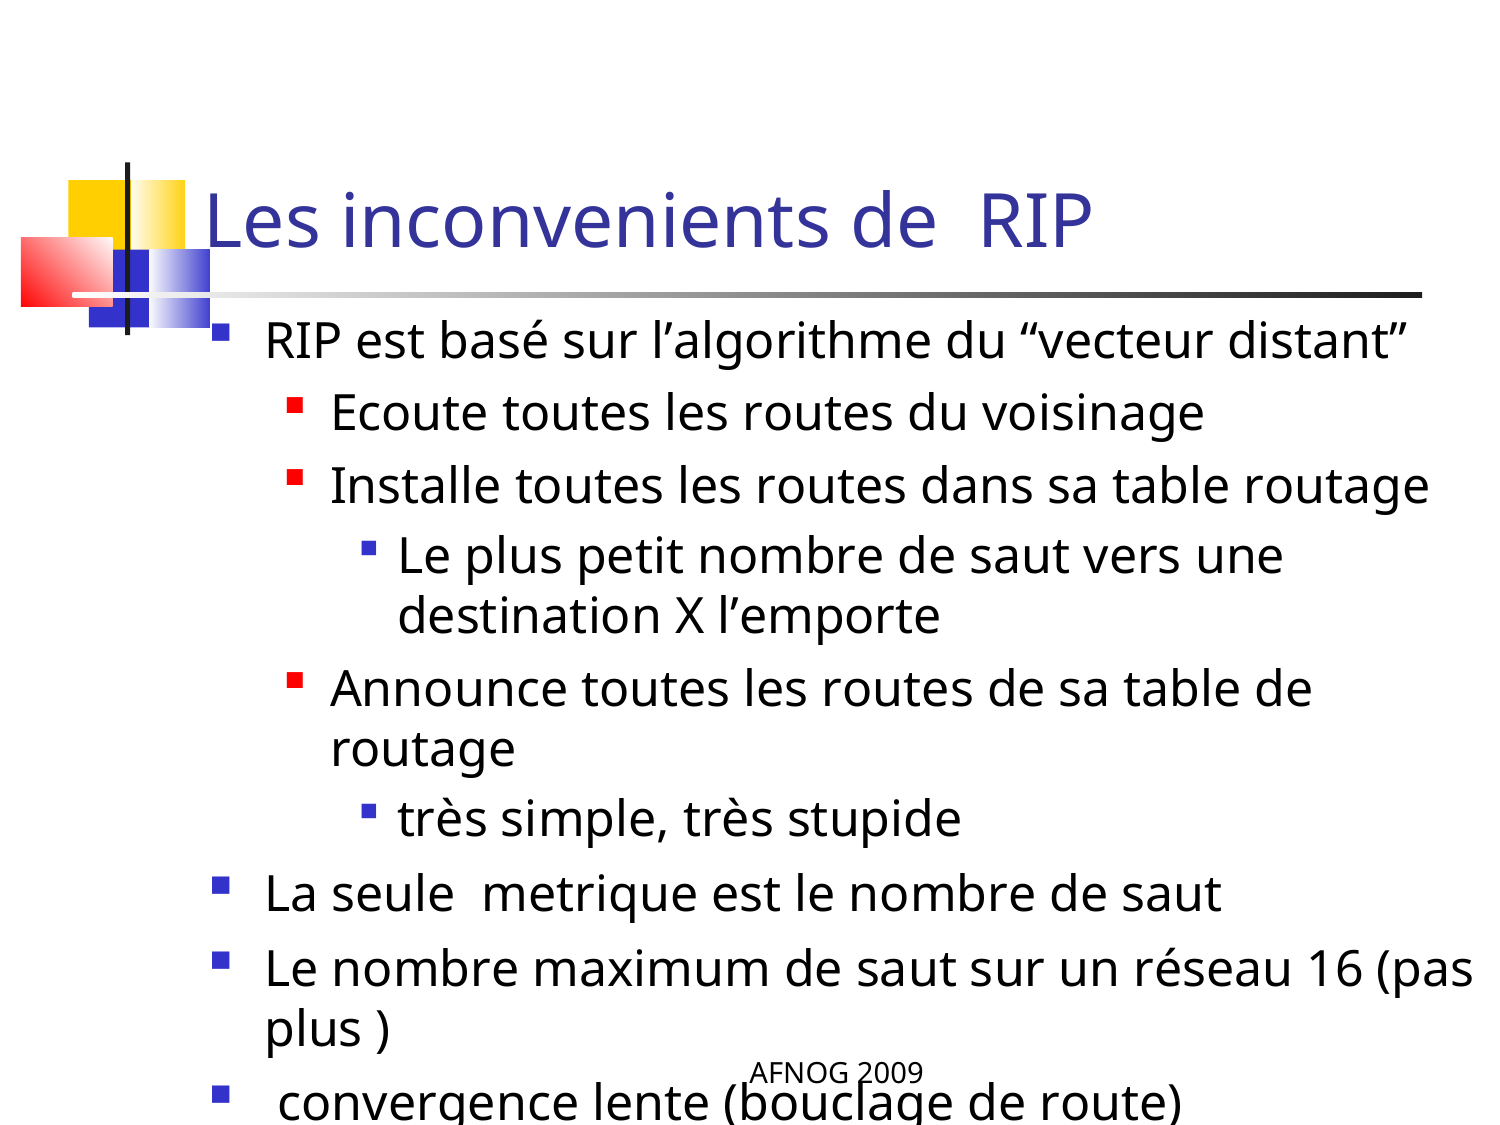

# Les inconvenients de RIP
RIP est basé sur l’algorithme du “vecteur distant”
Ecoute toutes les routes du voisinage
Installe toutes les routes dans sa table routage
Le plus petit nombre de saut vers une destination X l’emporte
Announce toutes les routes de sa table de routage
très simple, très stupide
La seule metrique est le nombre de saut
Le nombre maximum de saut sur un réseau 16 (pas plus )‏
 convergence lente (bouclage de route)‏
Pas assez robuste
AFNOG 2009